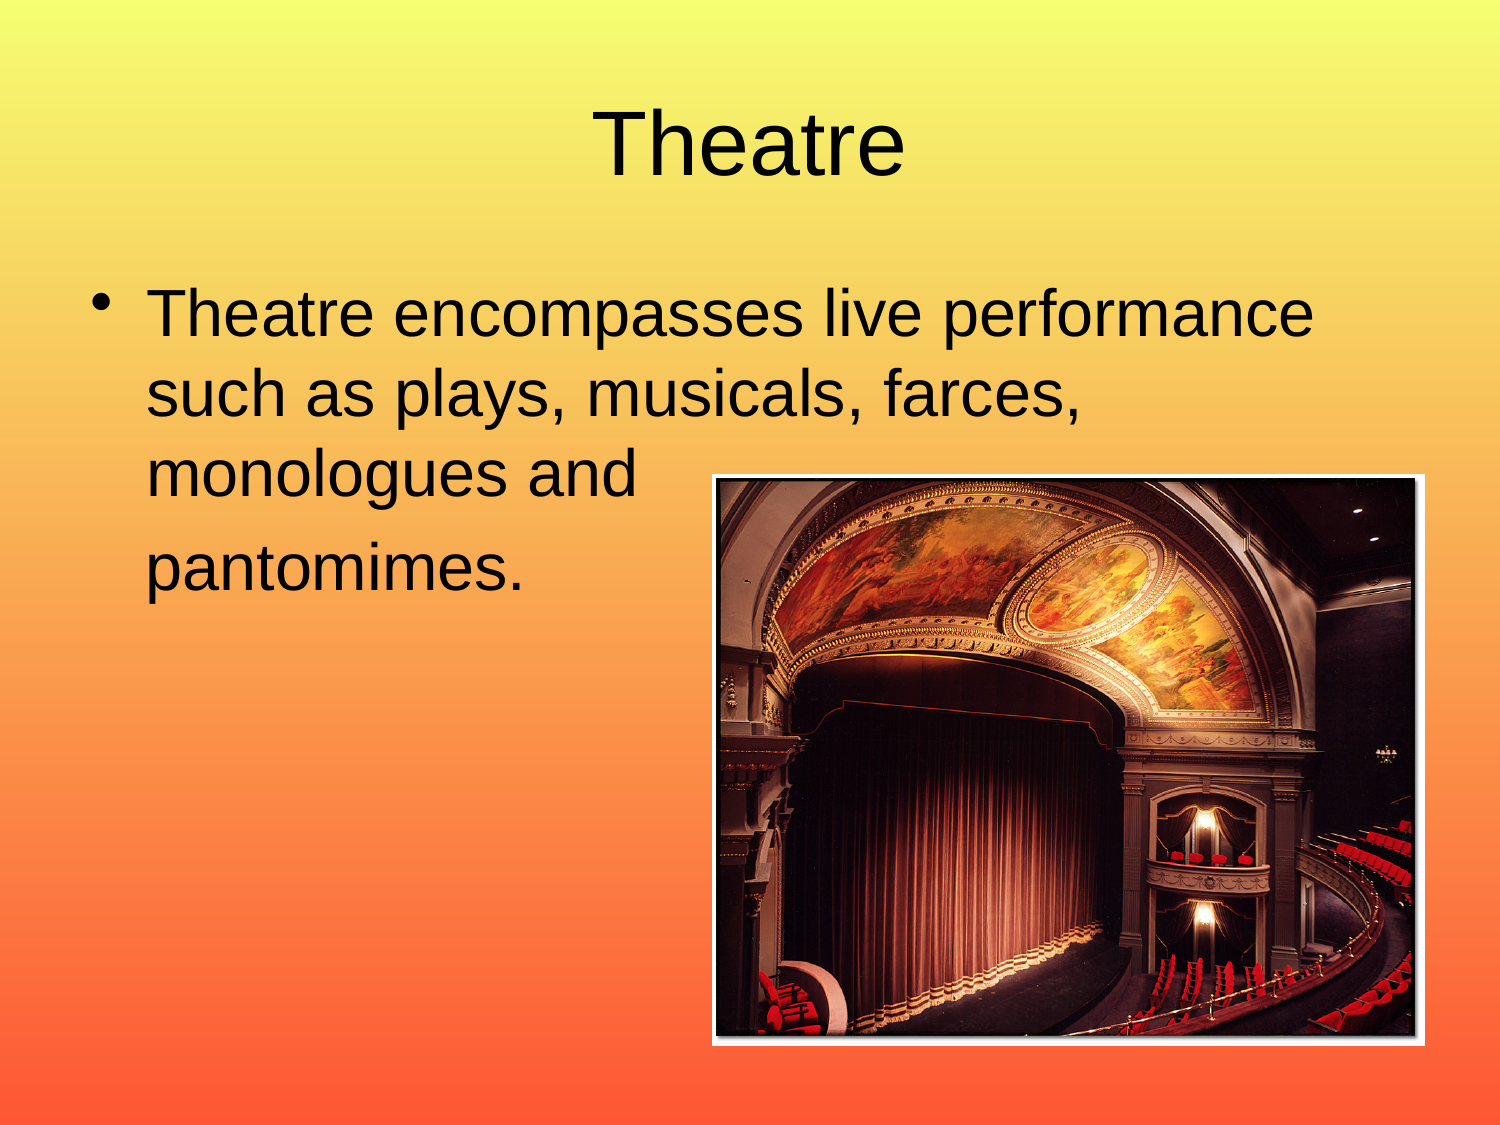

# Theatre
Theatre encompasses live performance such as plays, musicals, farces, monologues and
 pantomimes.